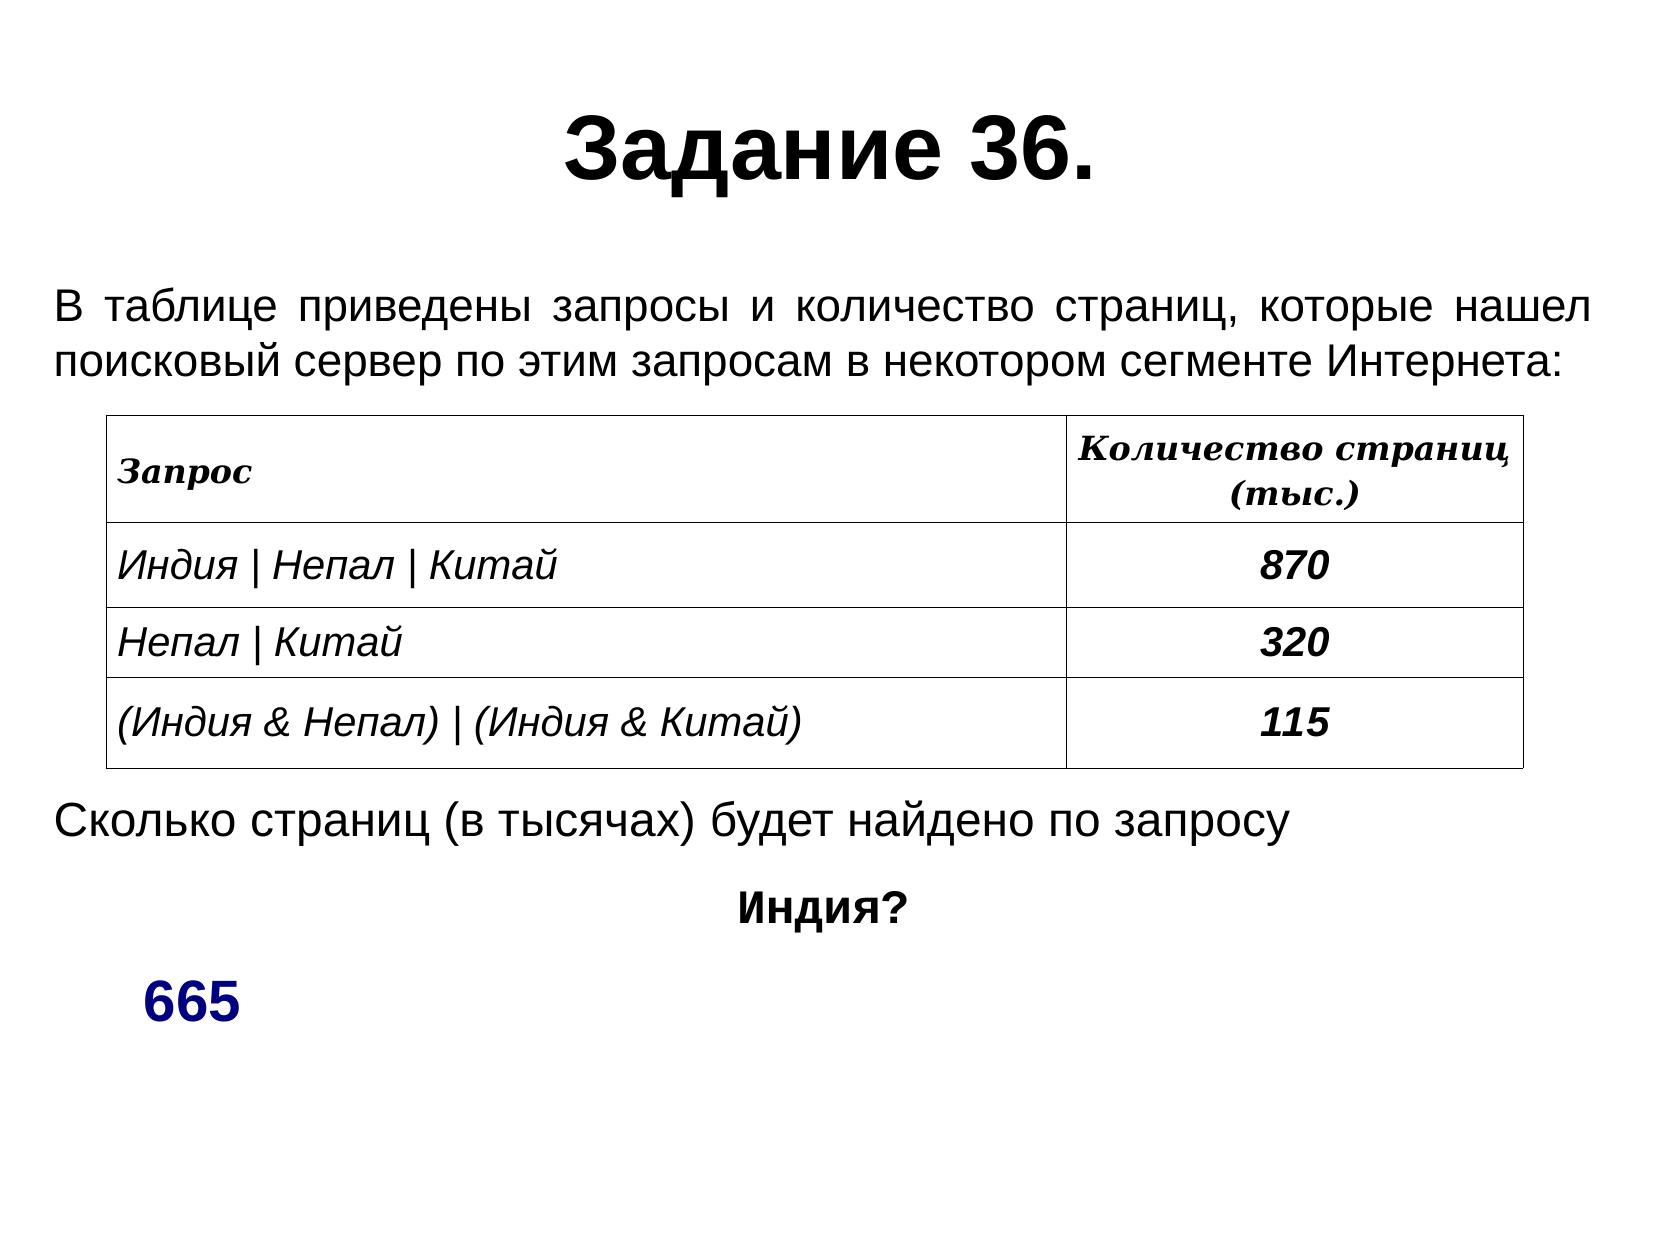

# Задание 36.
В таблице приведены запросы и количество страниц, которые нашел поисковый сервер по этим запросам в некотором сегменте Интернета:
Сколько страниц (в тысячах) будет найдено по запросу
Индия?
 	 665
| Запрос | Количество страниц (тыс.) |
| --- | --- |
| Индия | Непал | Китай | 870 |
| Непал | Китай | 320 |
| (Индия & Непал) | (Индия & Китай) | 115 |